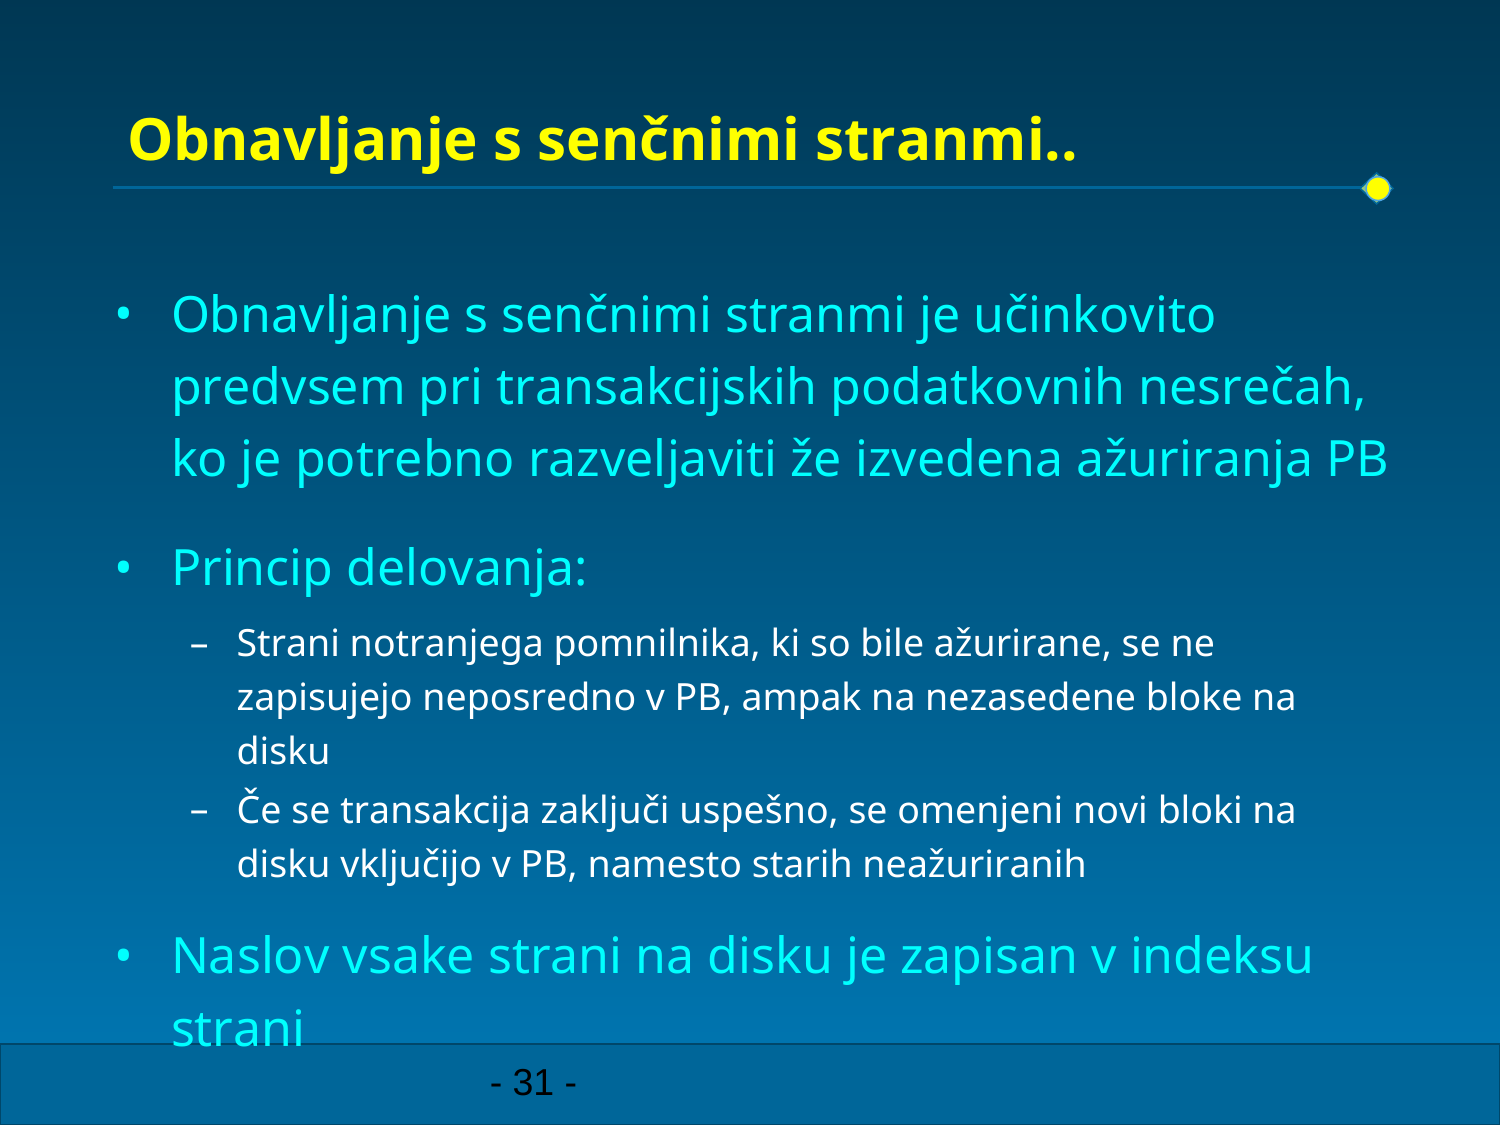

# Obnavljanje s senčnimi stranmi..
Obnavljanje s senčnimi stranmi je učinkovito predvsem pri transakcijskih podatkovnih nesrečah, ko je potrebno razveljaviti že izvedena ažuriranja PB
Princip delovanja:
Strani notranjega pomnilnika, ki so bile ažurirane, se ne zapisujejo neposredno v PB, ampak na nezasedene bloke na disku
Če se transakcija zaključi uspešno, se omenjeni novi bloki na disku vključijo v PB, namesto starih neažuriranih
Naslov vsake strani na disku je zapisan v indeksu strani